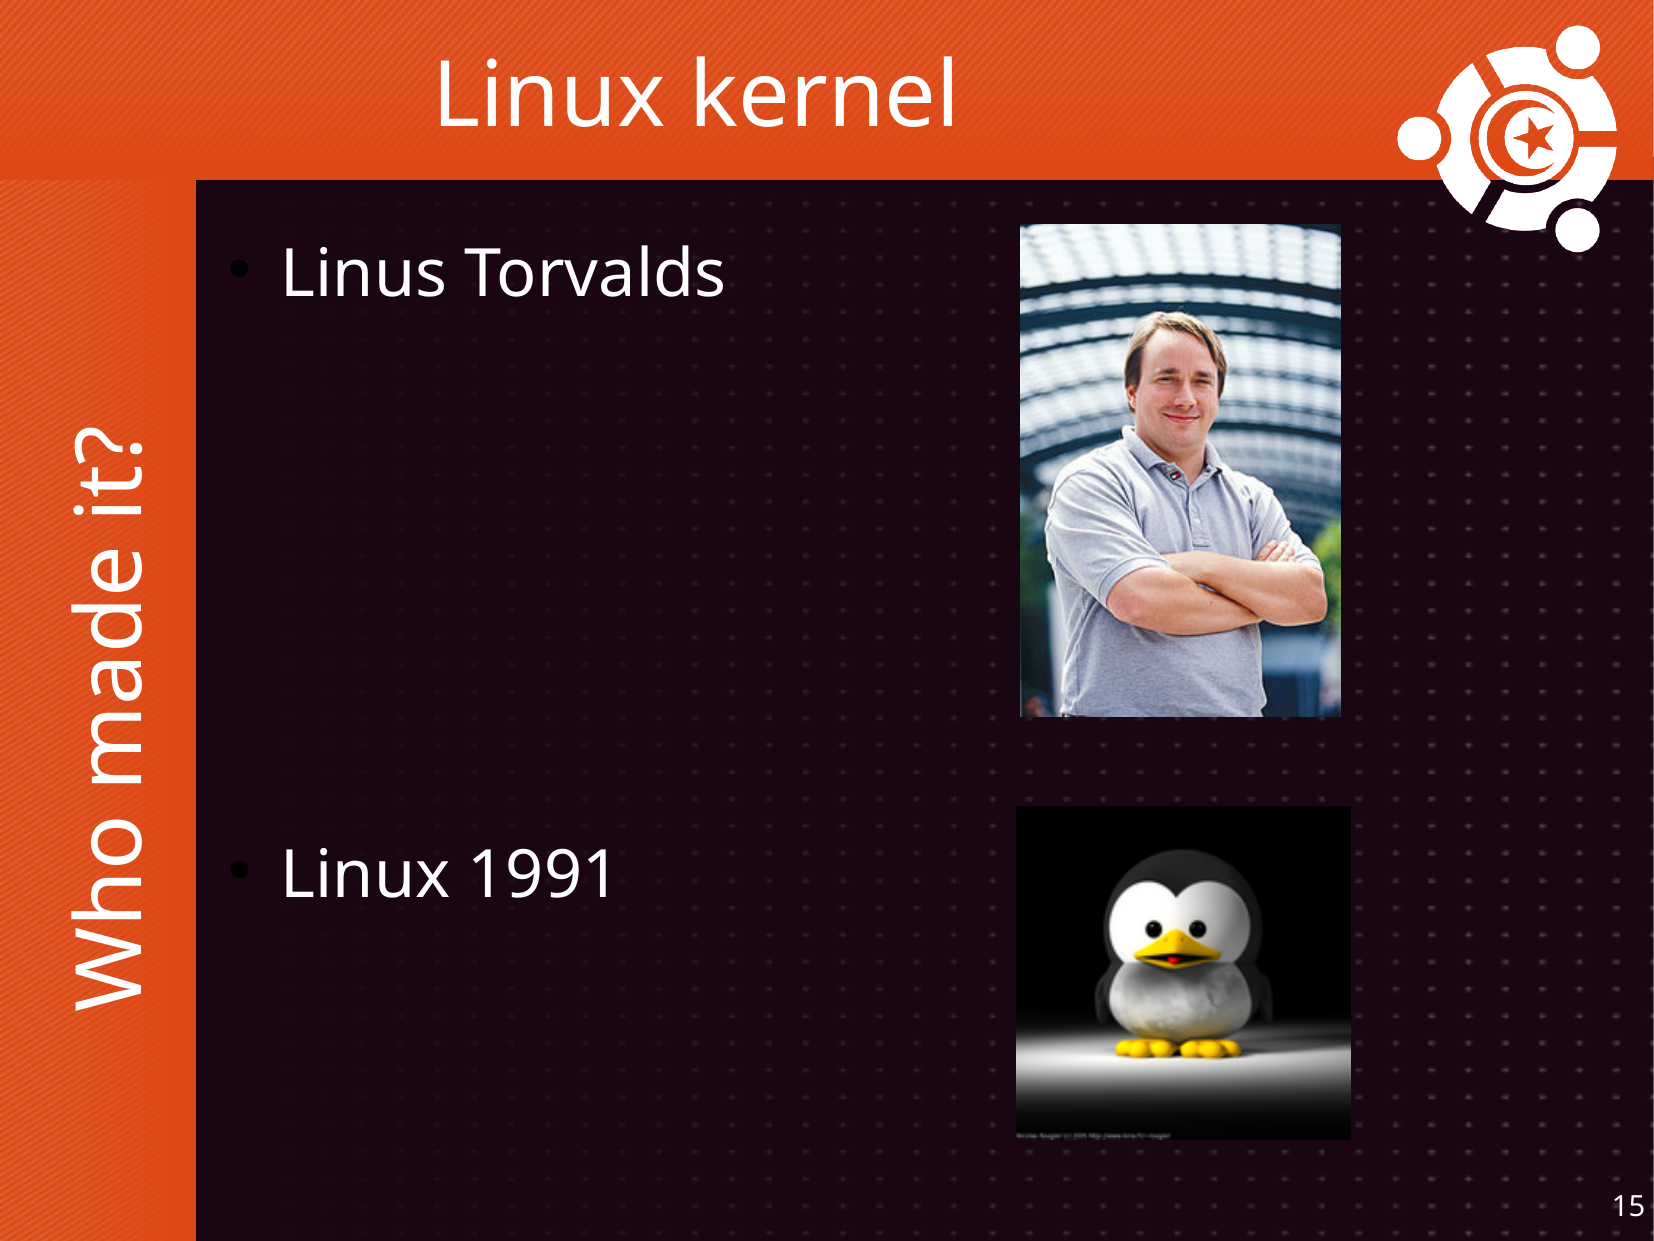

# Linux kernel
Linus Torvalds
Linux 1991
Who made it?
15